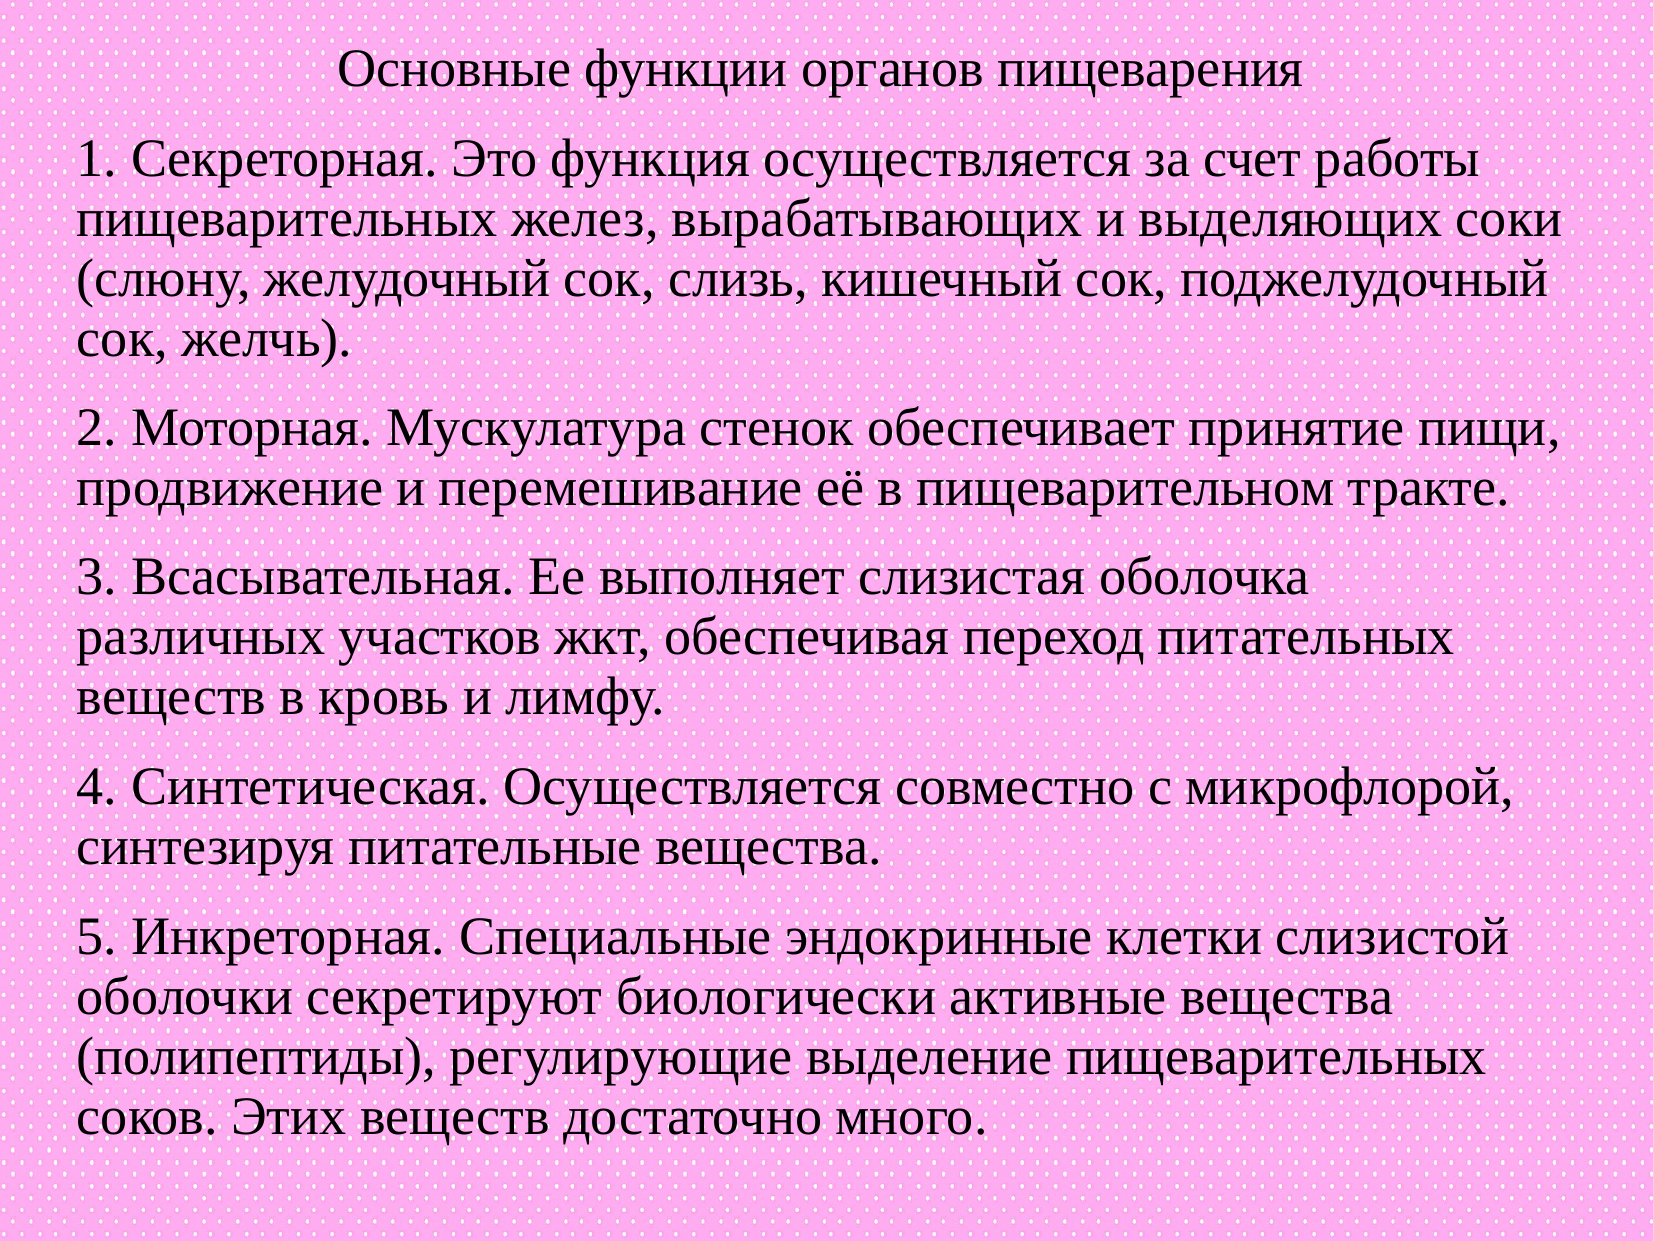

# Основные функции органов пищеварения
1. Секреторная. Это функция осуществляется за счет работы пищеварительных желез, вырабатывающих и выделяющих соки (слюну, желудочный сок, слизь, кишечный сок, поджелудочный сок, желчь).
2. Моторная. Мускулатура стенок обеспечивает принятие пищи, продвижение и перемешивание её в пищеварительном тракте.
3. Всасывательная. Ее выполняет слизистая оболочка различных участков жкт, обеспечивая переход питательных веществ в кровь и лимфу.
4. Синтетическая. Осуществляется совместно с микрофлорой, синтезируя питательные вещества.
5. Инкреторная. Специальные эндокринные клетки слизистой оболочки секретируют биологически активные вещества (полипептиды), регулирующие выделение пищеварительных соков. Этих веществ достаточно много.